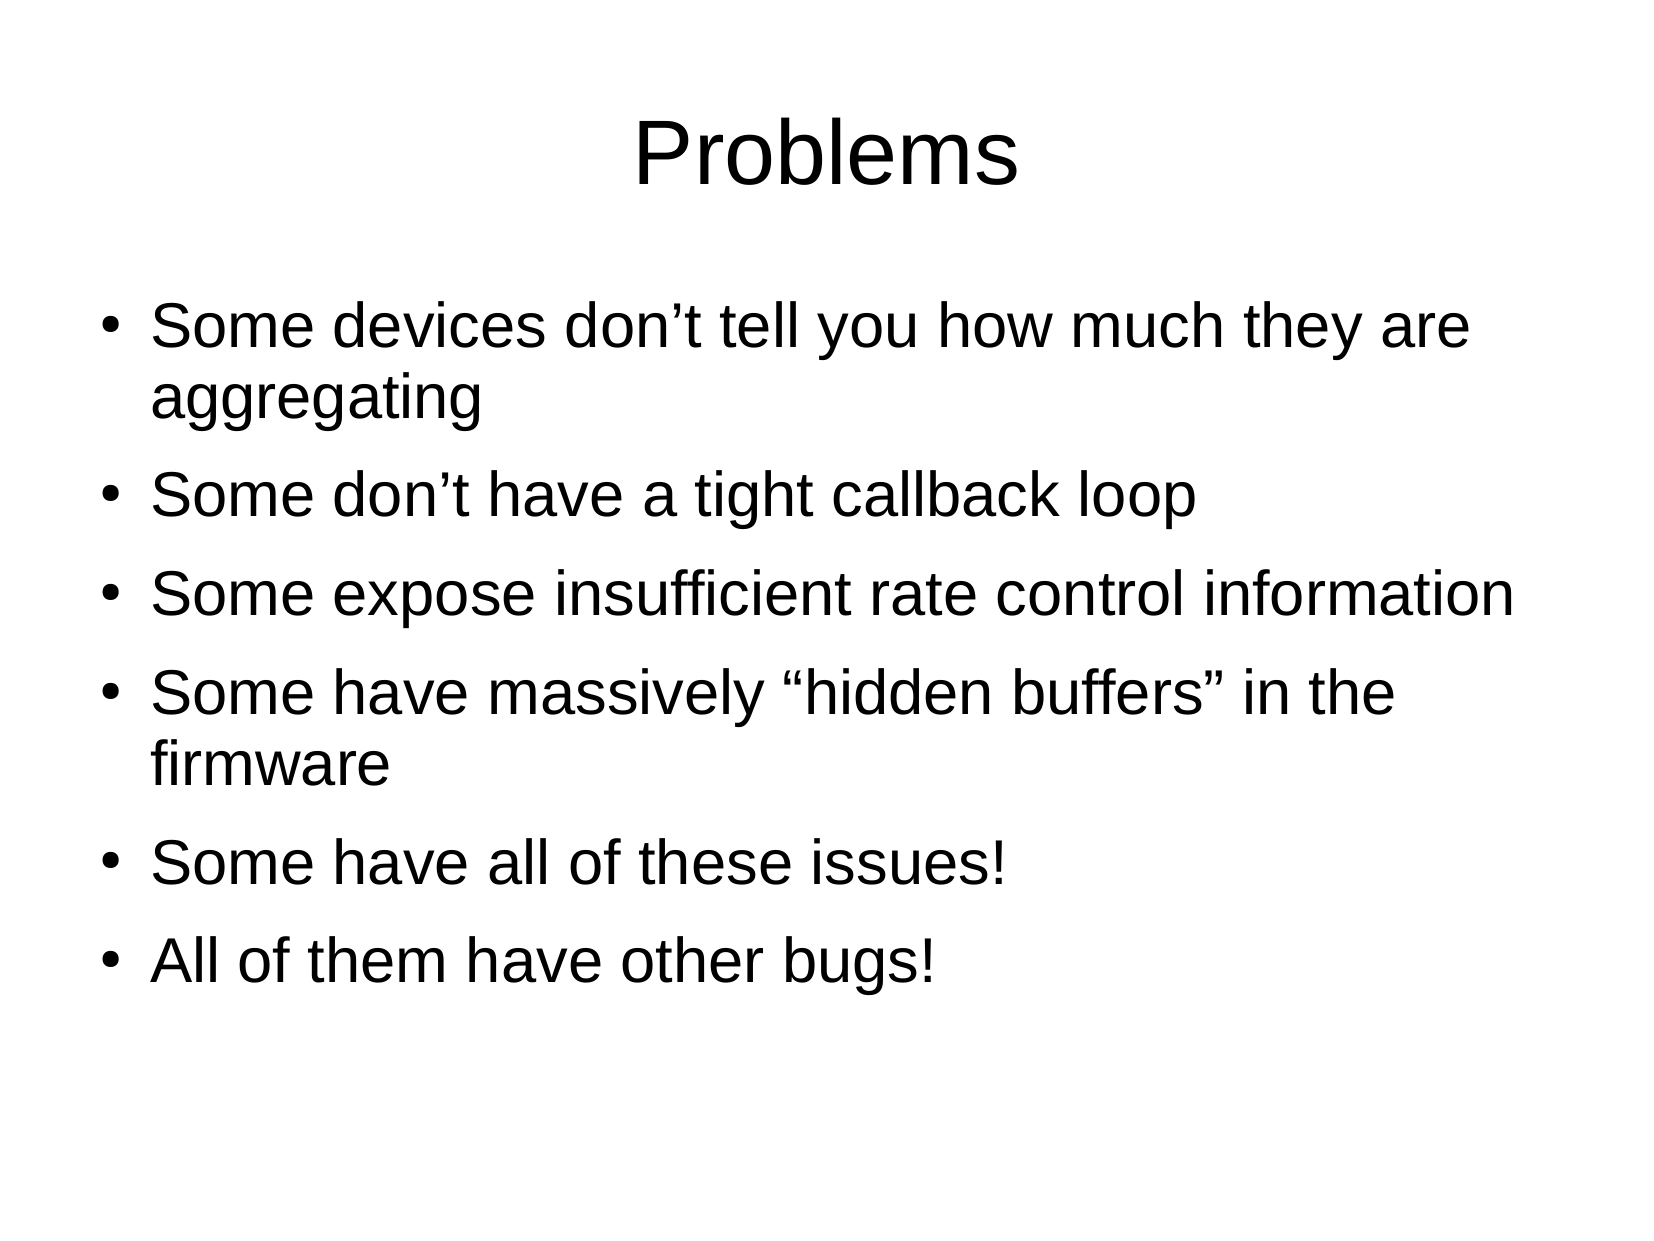

# Problems
Some devices don’t tell you how much they are aggregating
Some don’t have a tight callback loop
Some expose insufficient rate control information
Some have massively “hidden buffers” in the firmware
Some have all of these issues!
All of them have other bugs!